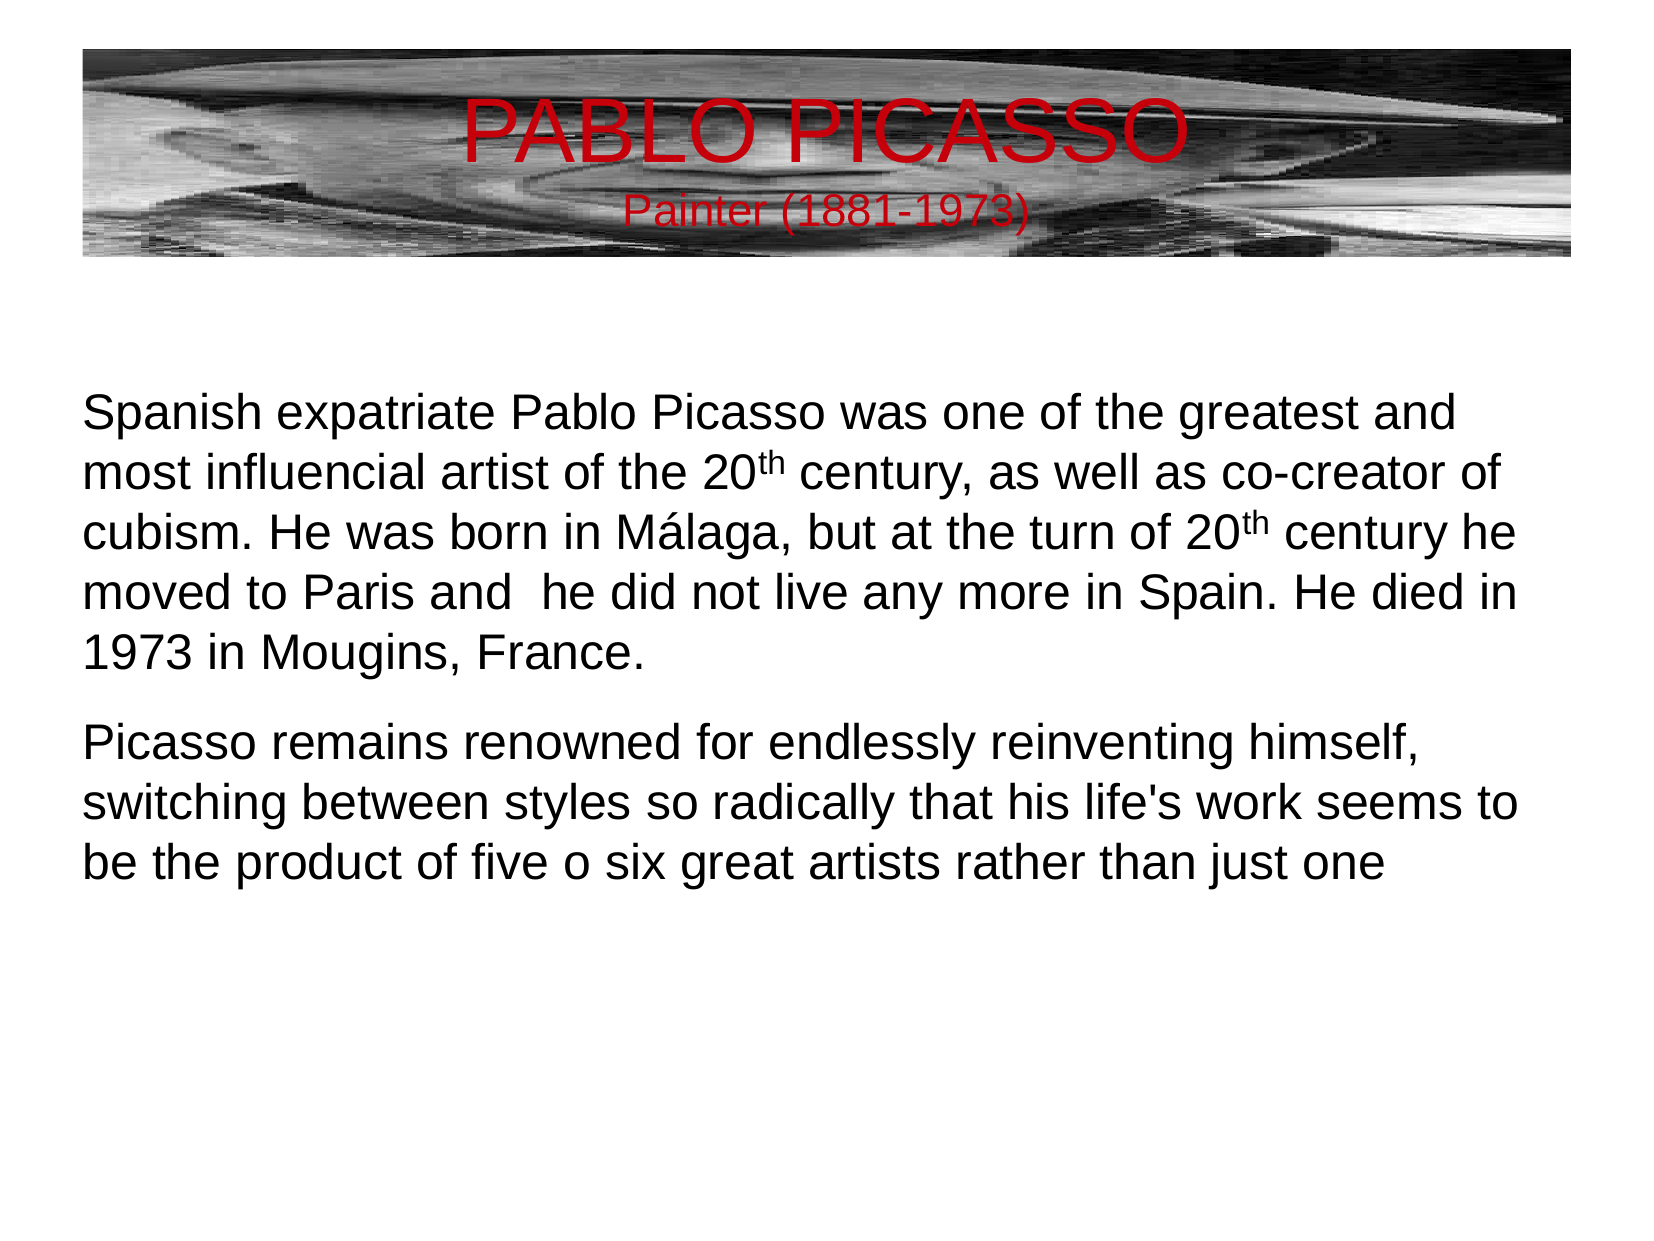

# PABLO PICASSO Painter (1881-1973)
Spanish expatriate Pablo Picasso was one of the greatest and most influencial artist of the 20th century, as well as co-creator of cubism. He was born in Málaga, but at the turn of 20th century he moved to Paris and he did not live any more in Spain. He died in 1973 in Mougins, France.
Picasso remains renowned for endlessly reinventing himself, switching between styles so radically that his life's work seems to be the product of five o six great artists rather than just one